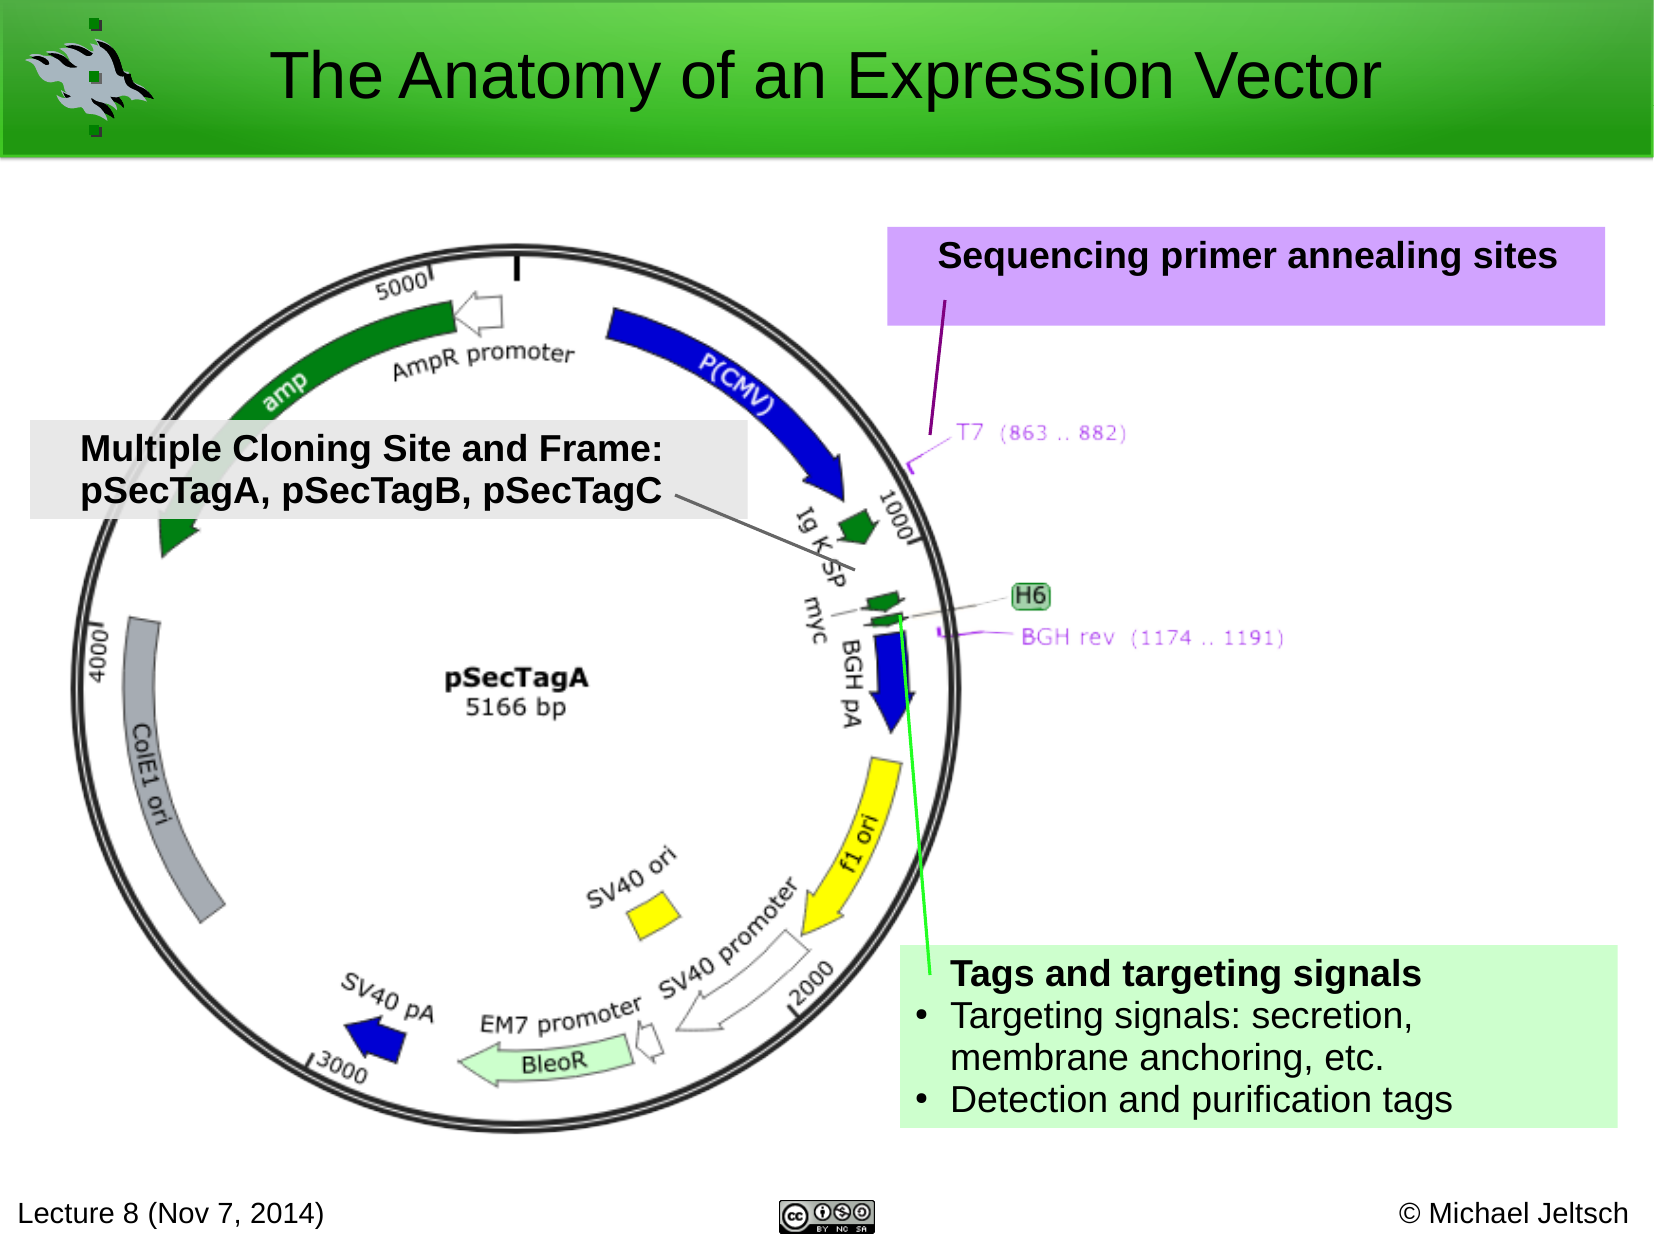

# The Anatomy of an Expression Vector
Sequencing primer annealing sites
Multiple Cloning Site and Frame: pSecTagA, pSecTagB, pSecTagC
Tags and targeting signals
Targeting signals: secretion, membrane anchoring, etc.
Detection and purification tags